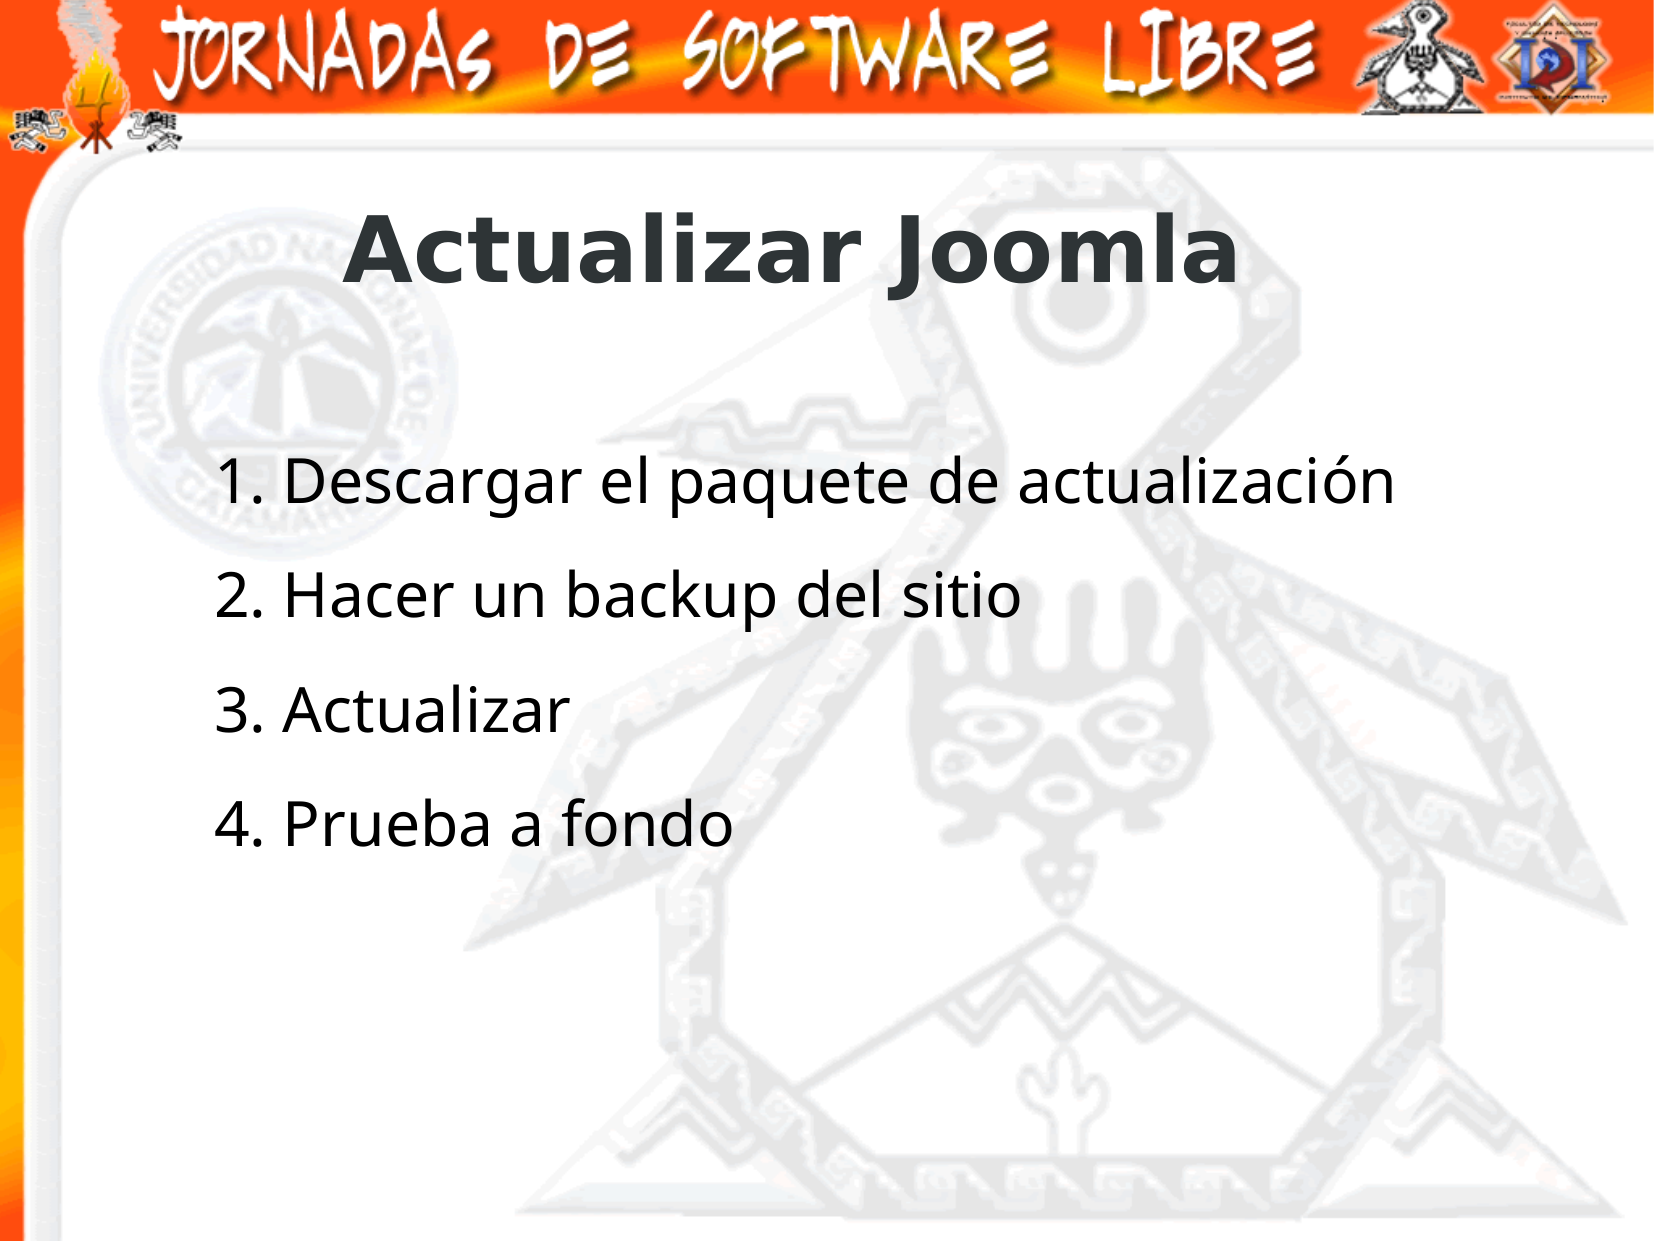

# Actualizar Joomla
 1. Descargar el paquete de actualización
 2. Hacer un backup del sitio
 3. Actualizar
 4. Prueba a fondo